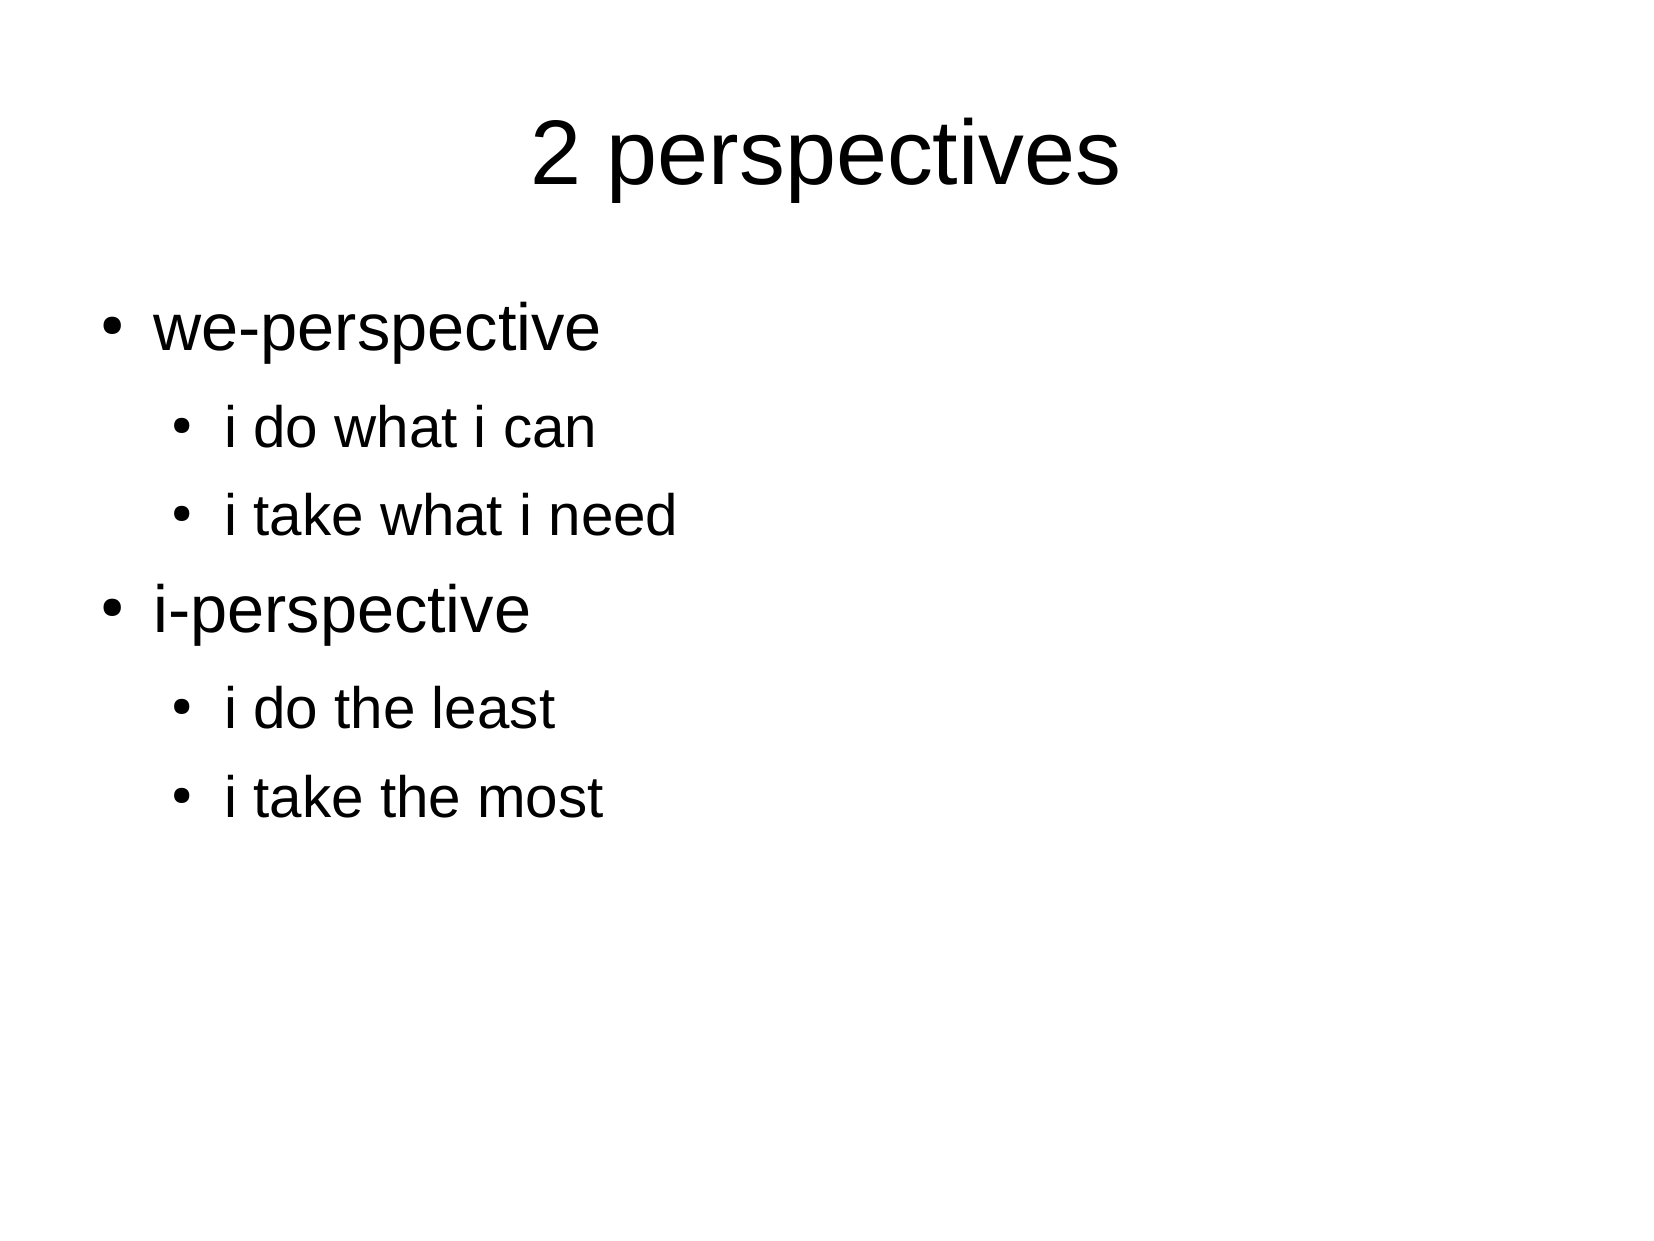

# 2 perspectives
we-perspective
i do what i can
i take what i need
i-perspective
i do the least
i take the most